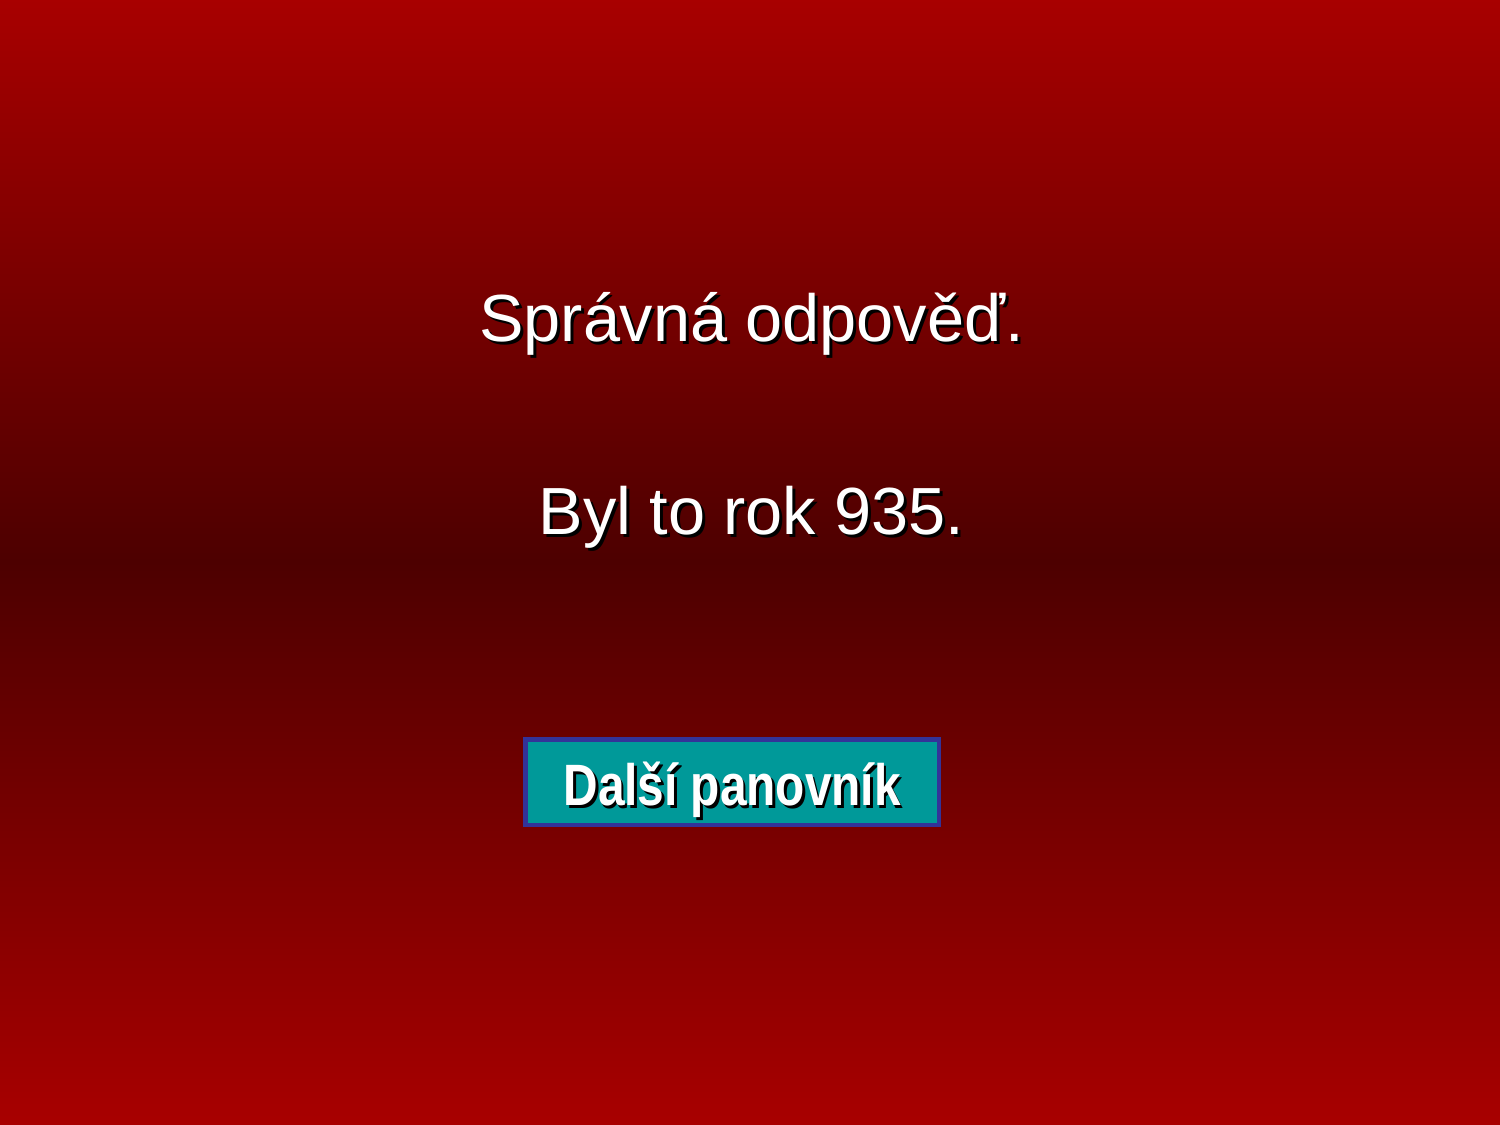

#
Správná odpověď.
Byl to rok 935.
Další panovník